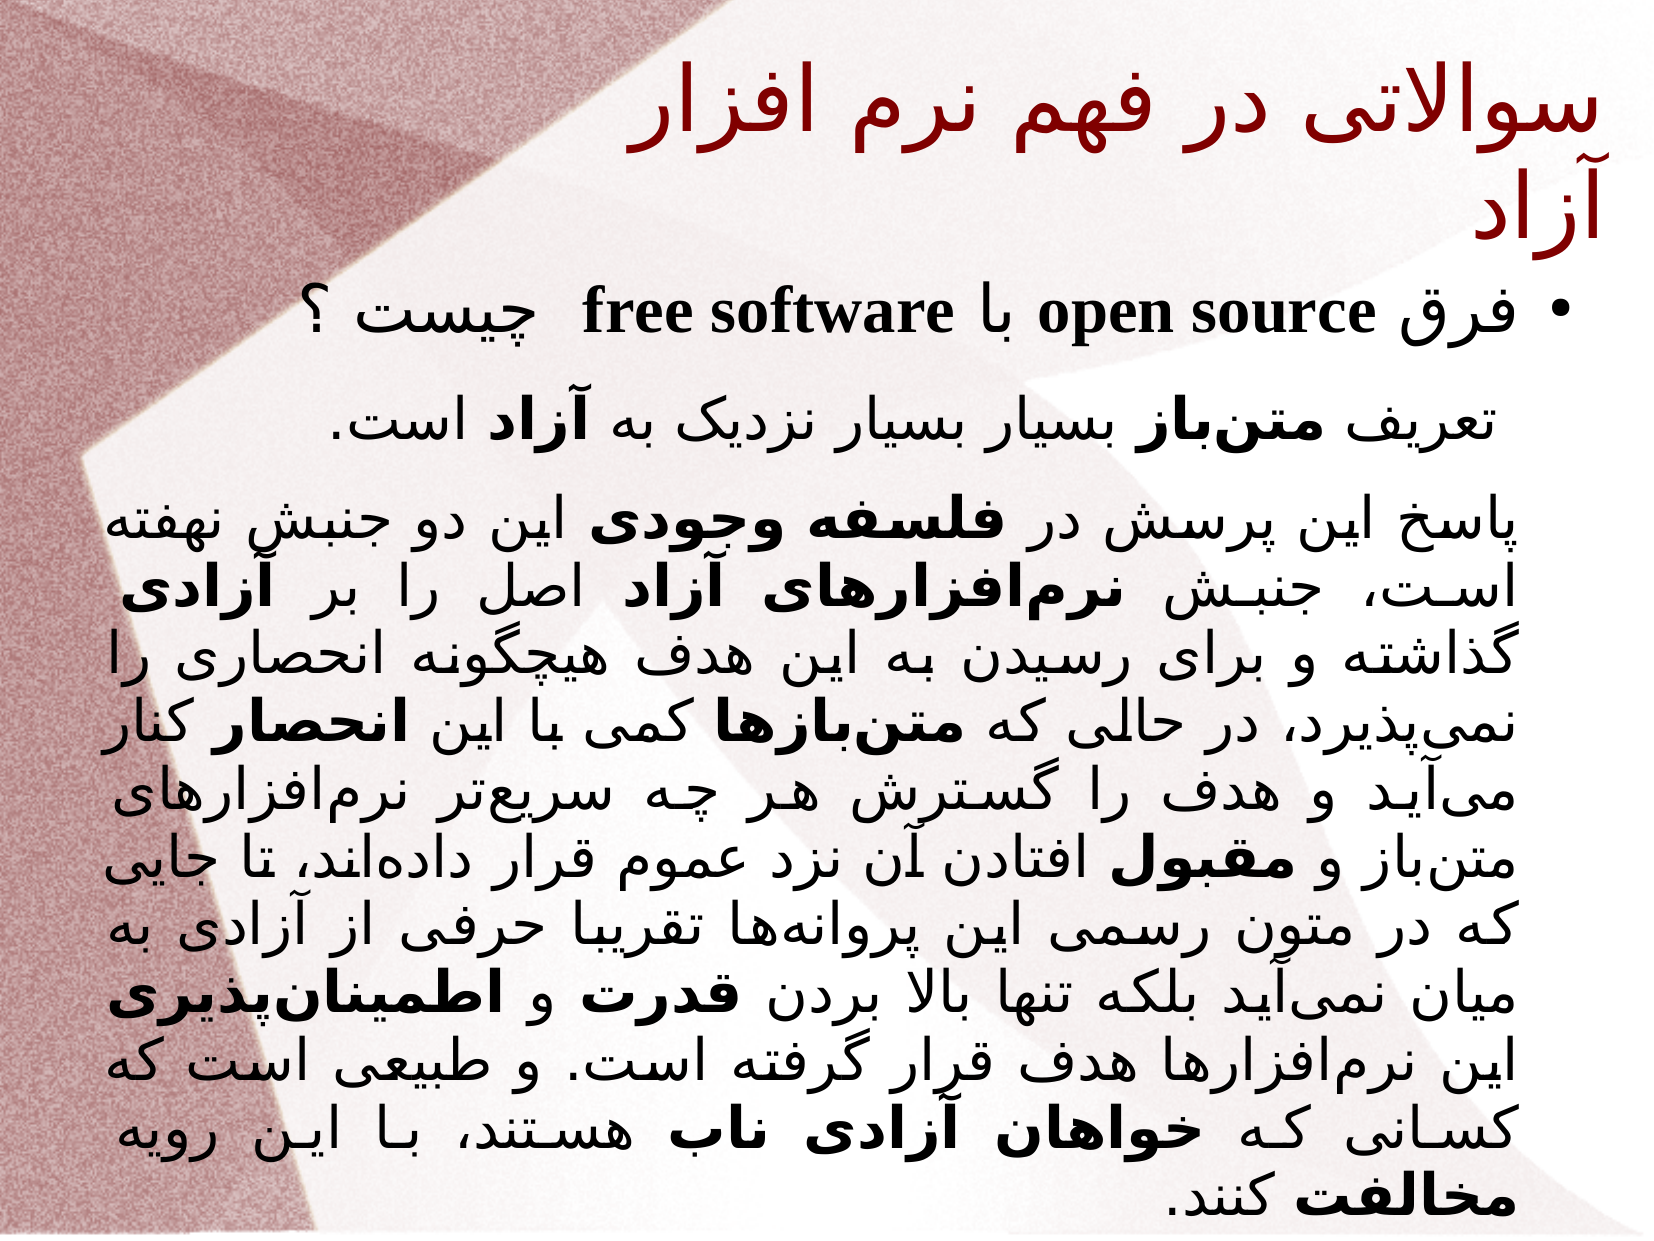

# سوالاتی در فهم نرم افزار آزاد
فرق open source با free software چیست ؟
 تعریف متن‌باز بسیار بسیار نزدیک به آزاد است.
پاسخ این پرسش در فلسفه وجودی این دو جنبش نهفته است، جنبش نرم‌افزارهای آزاد اصل را بر آزادی گذاشته و برای رسیدن به این هدف هیچگونه انحصاری را نمی‌پذیرد، در حالی که متن‌بازها کمی با این انحصار کنار می‌آید و هدف را گسترش هر چه سریع‌تر نرم‌افزارهای متن‌باز و مقبول افتادن آن نزد عموم قرار داده‌اند، تا جایی که در متون رسمی این پروانه‌ها تقریبا حرفی از آزادی به میان نمی‌آید بلکه تنها بالا بردن قدرت و اطمینان‌پذیری این نر‌م‌افزارها هدف قرار گرفته است. و طبیعی است که کسانی که خواهان آزادی ناب هستند، با این رویه مخالفت کنند.